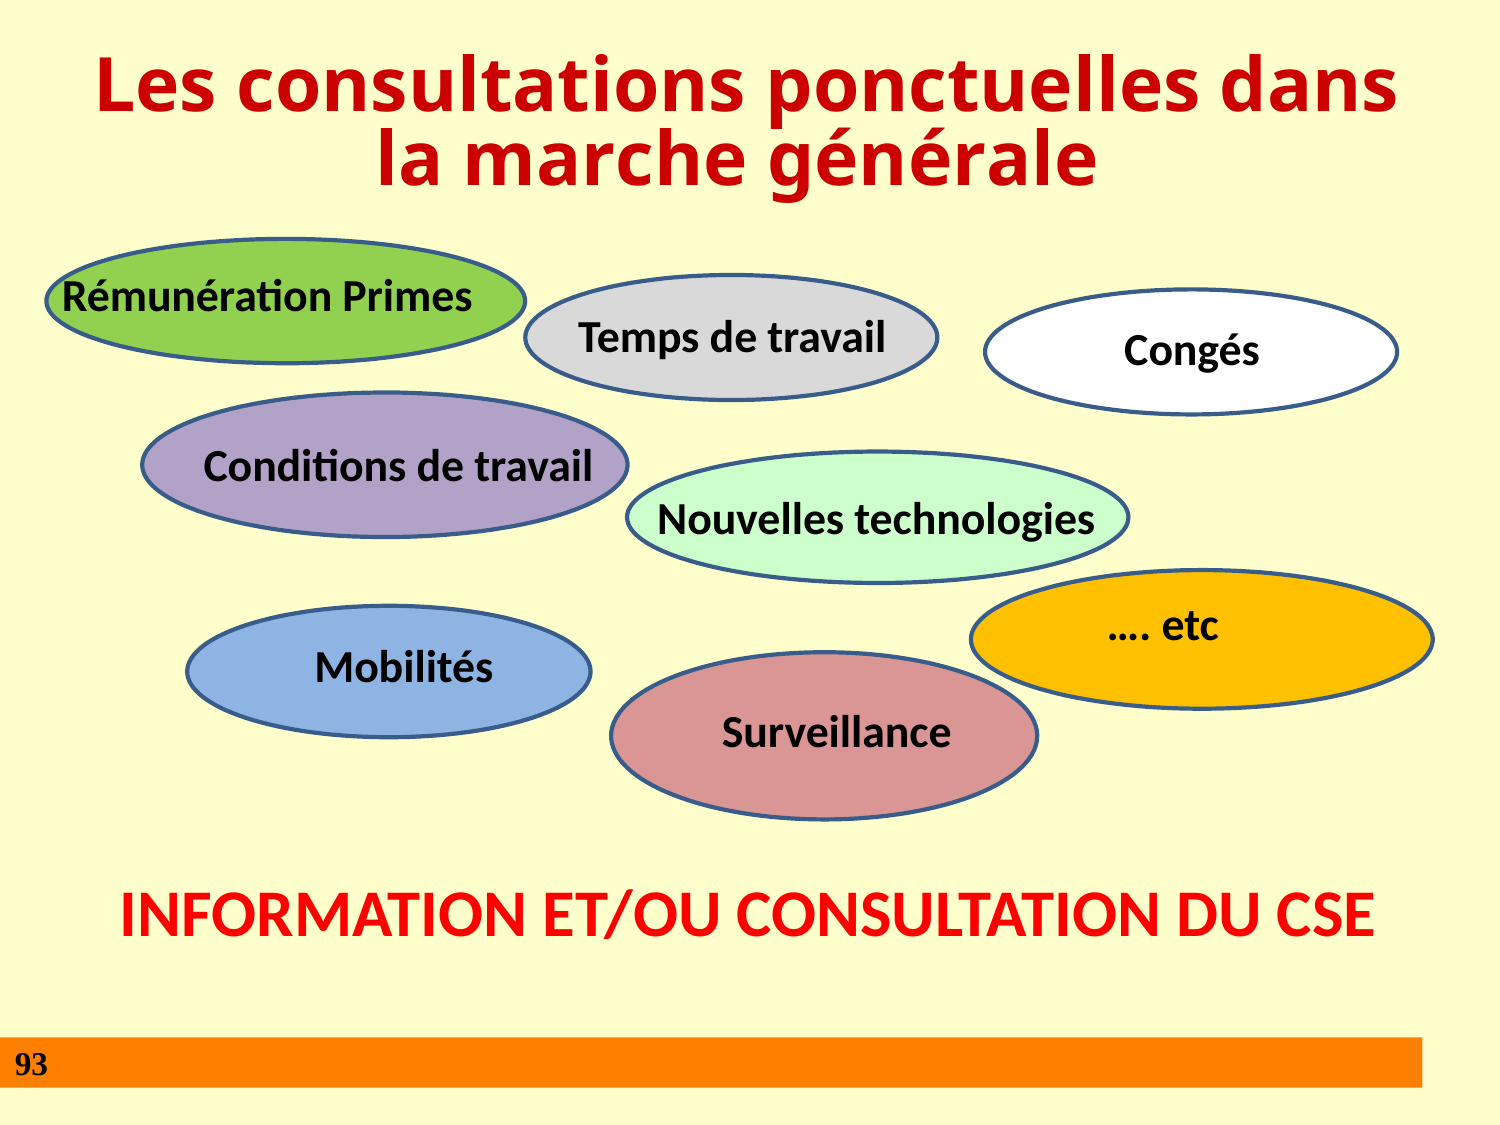

# Les consultations ponctuelles dans la marche générale
Rémunération Primes
Temps de travail
Congés
Conditions de travail
Nouvelles technologies
…. etc
Mobilités
Surveillance
INFORMATION ET/OU CONSULTATION DU CSE